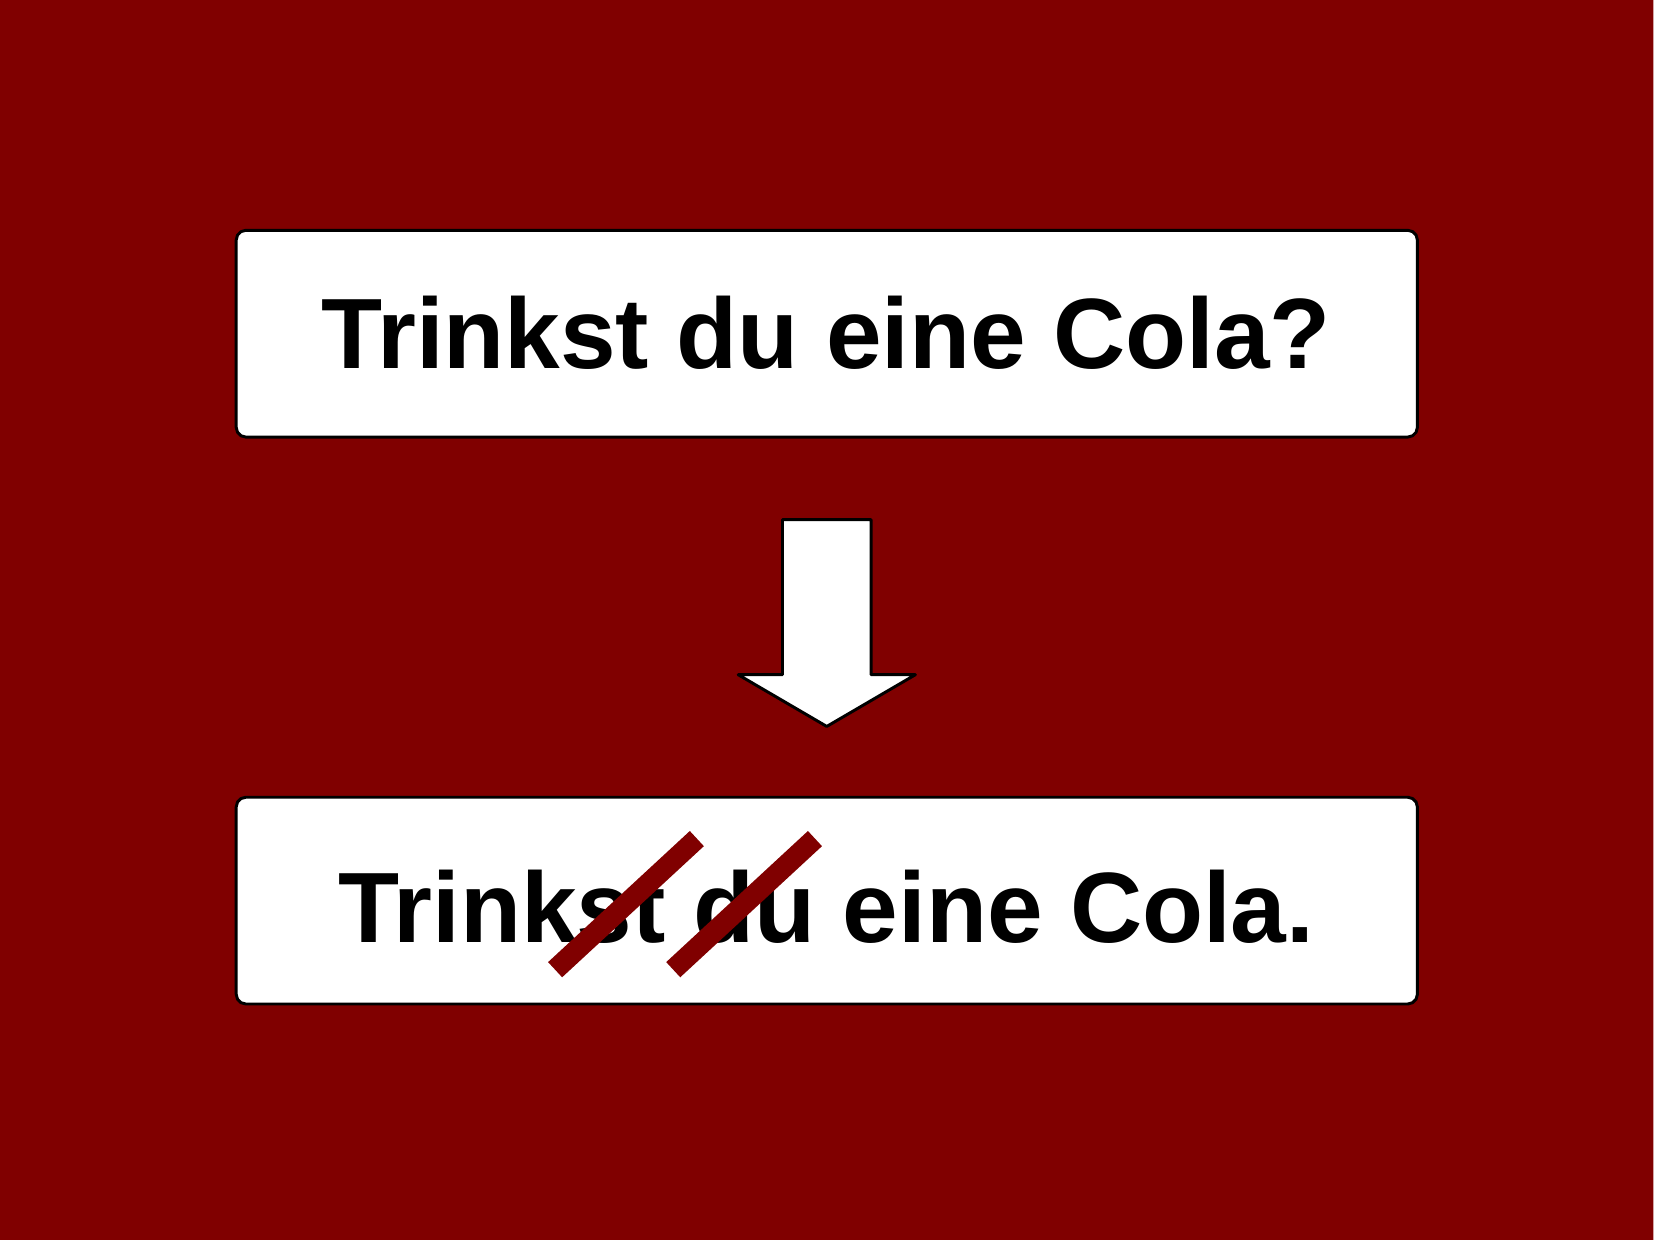

Trinkst du eine Cola?
Trinkst du eine Cola.